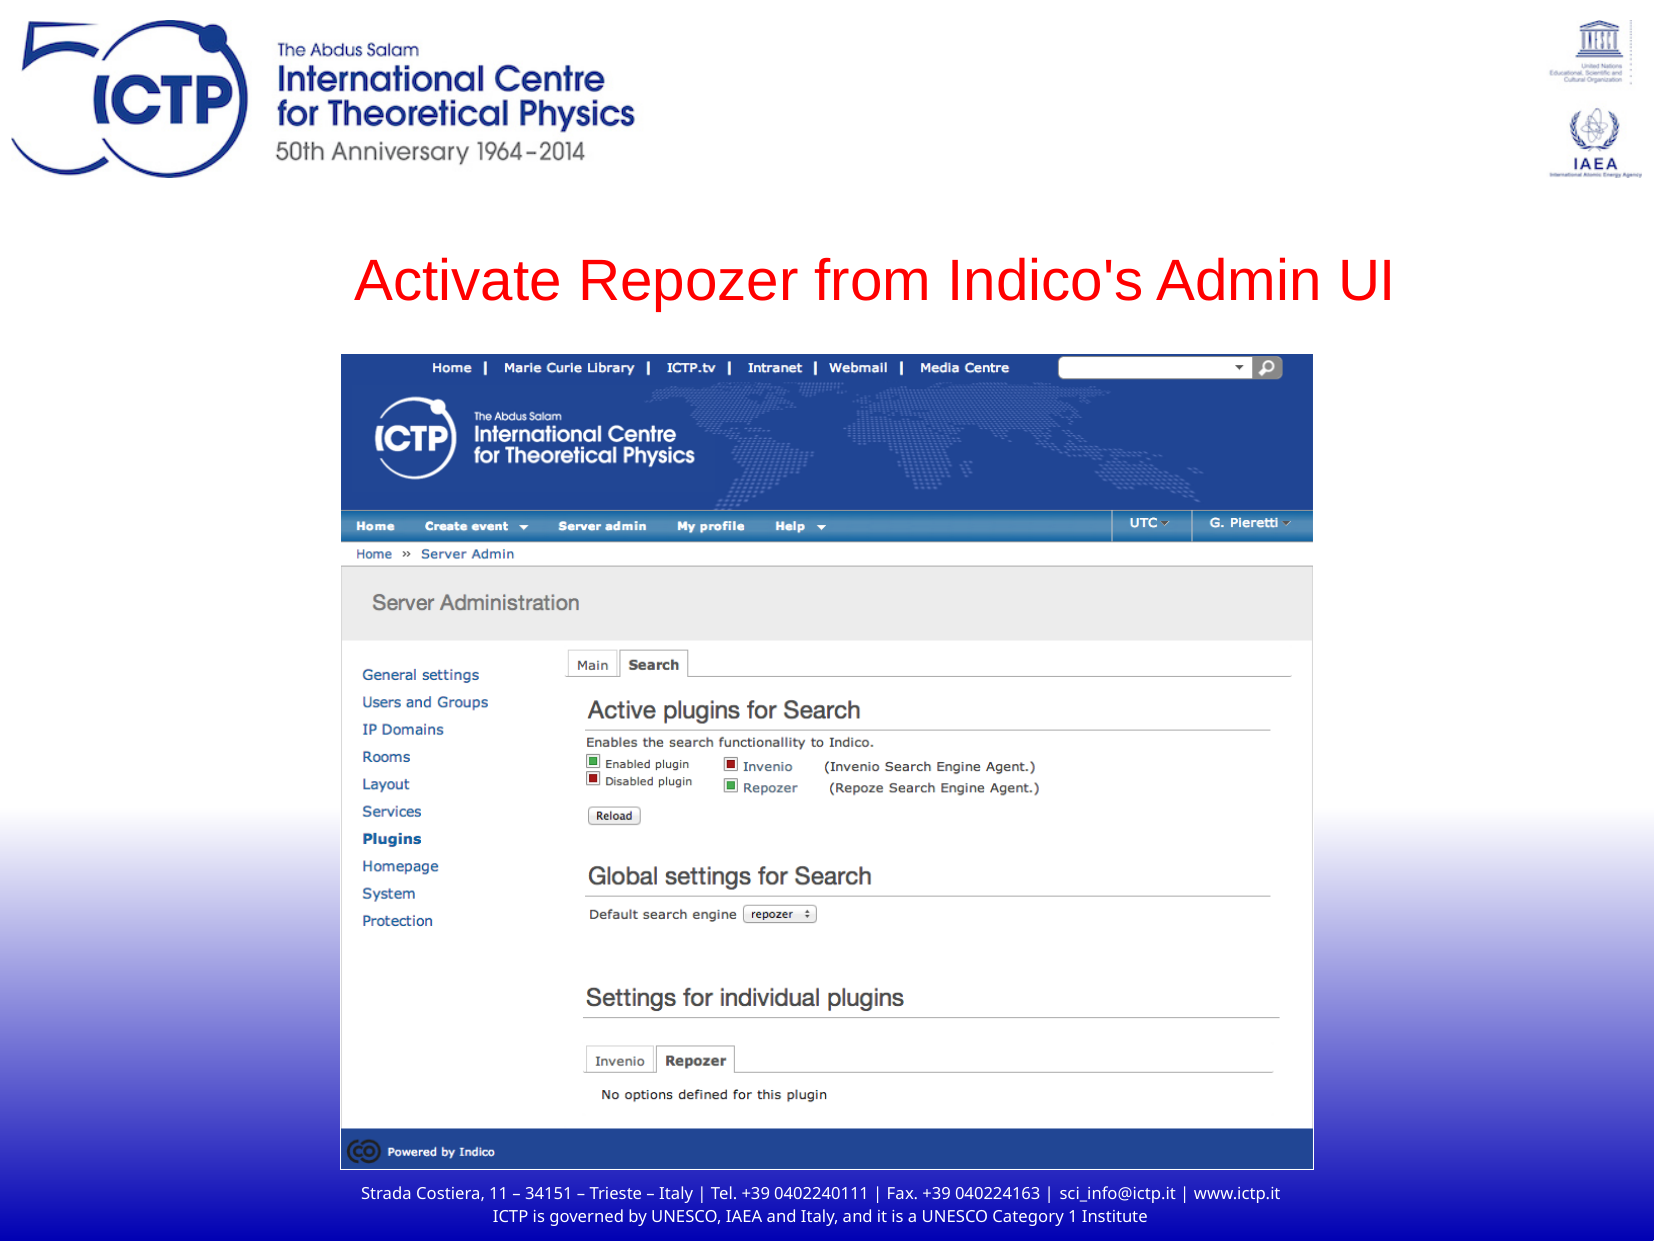

# Activate Repozer from Indico's Admin UI